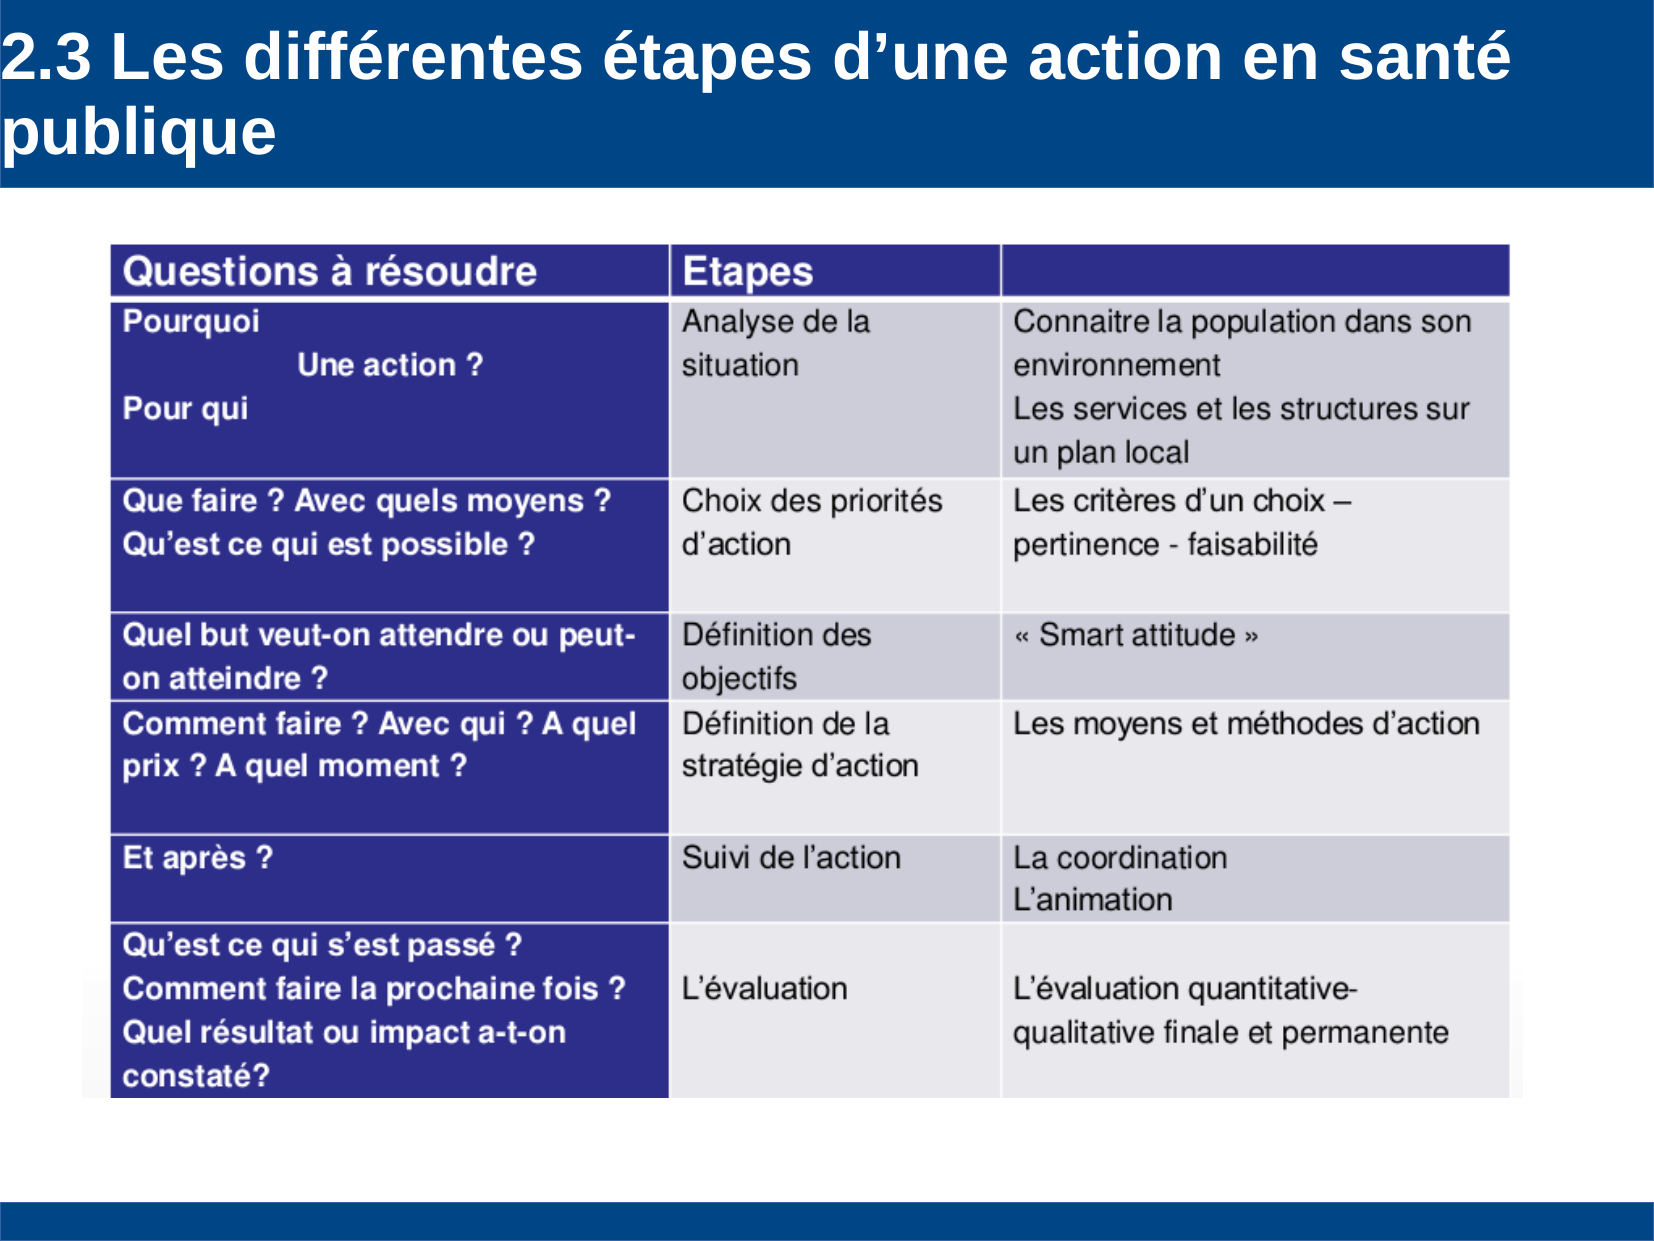

# 2.3 Les différentes étapes d’une action en santé publique